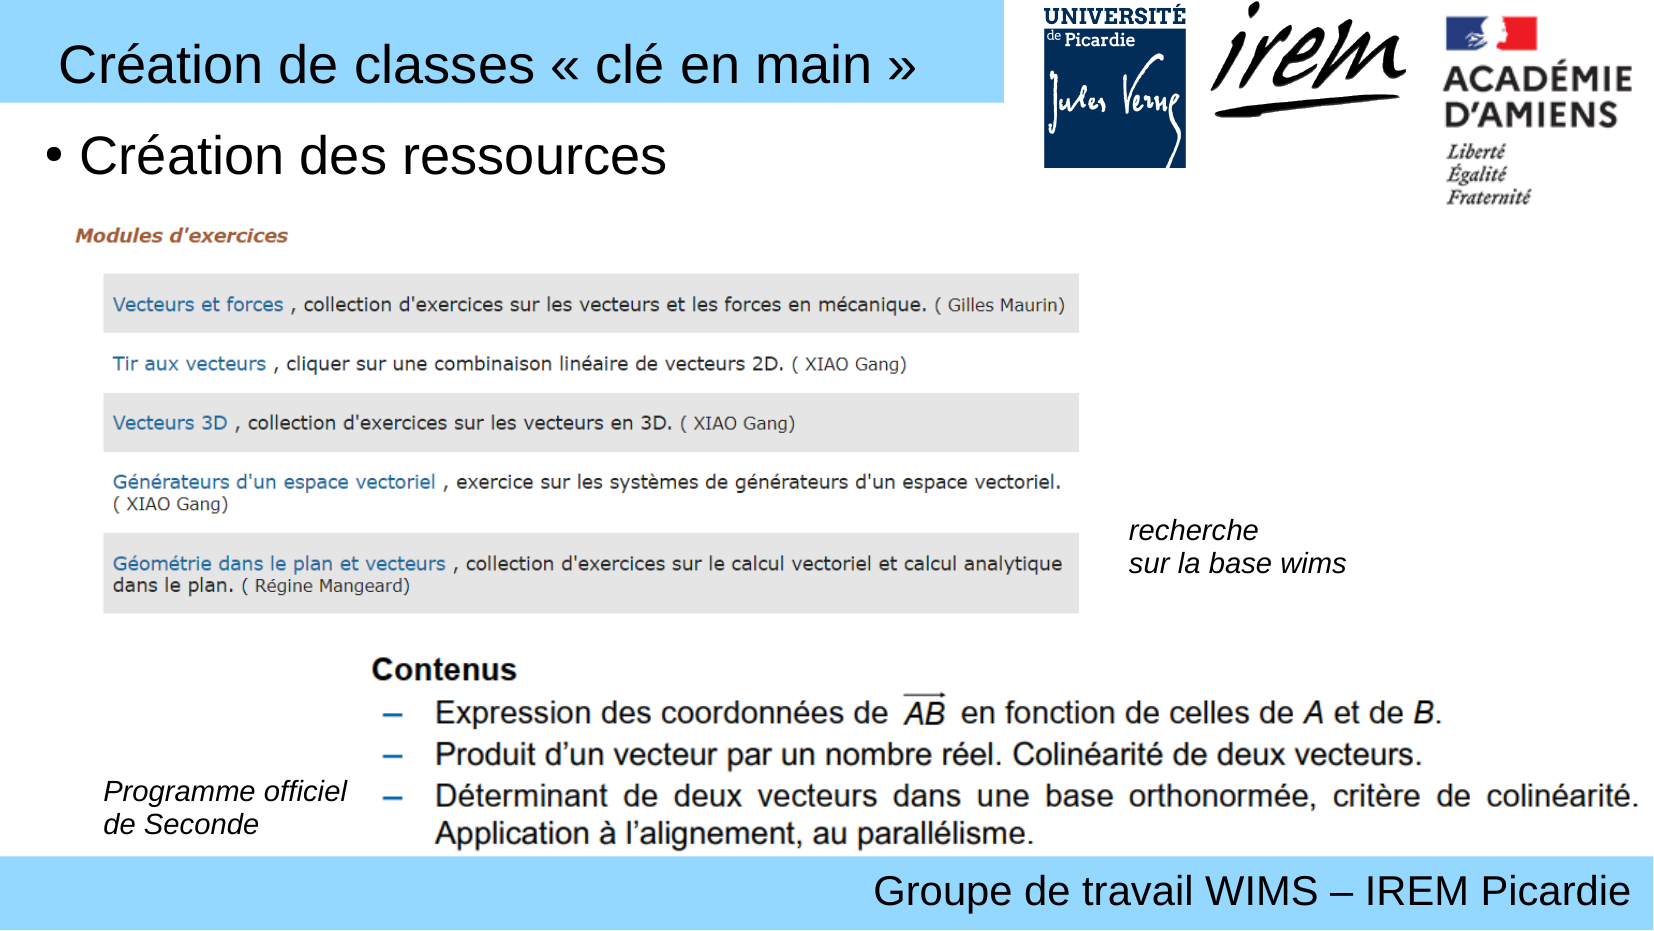

# Création de classes « clé en main »
Création des ressources
recherche
sur la base wims
Programme officiel
de Seconde
 Groupe de travail WIMS – IREM Picardie